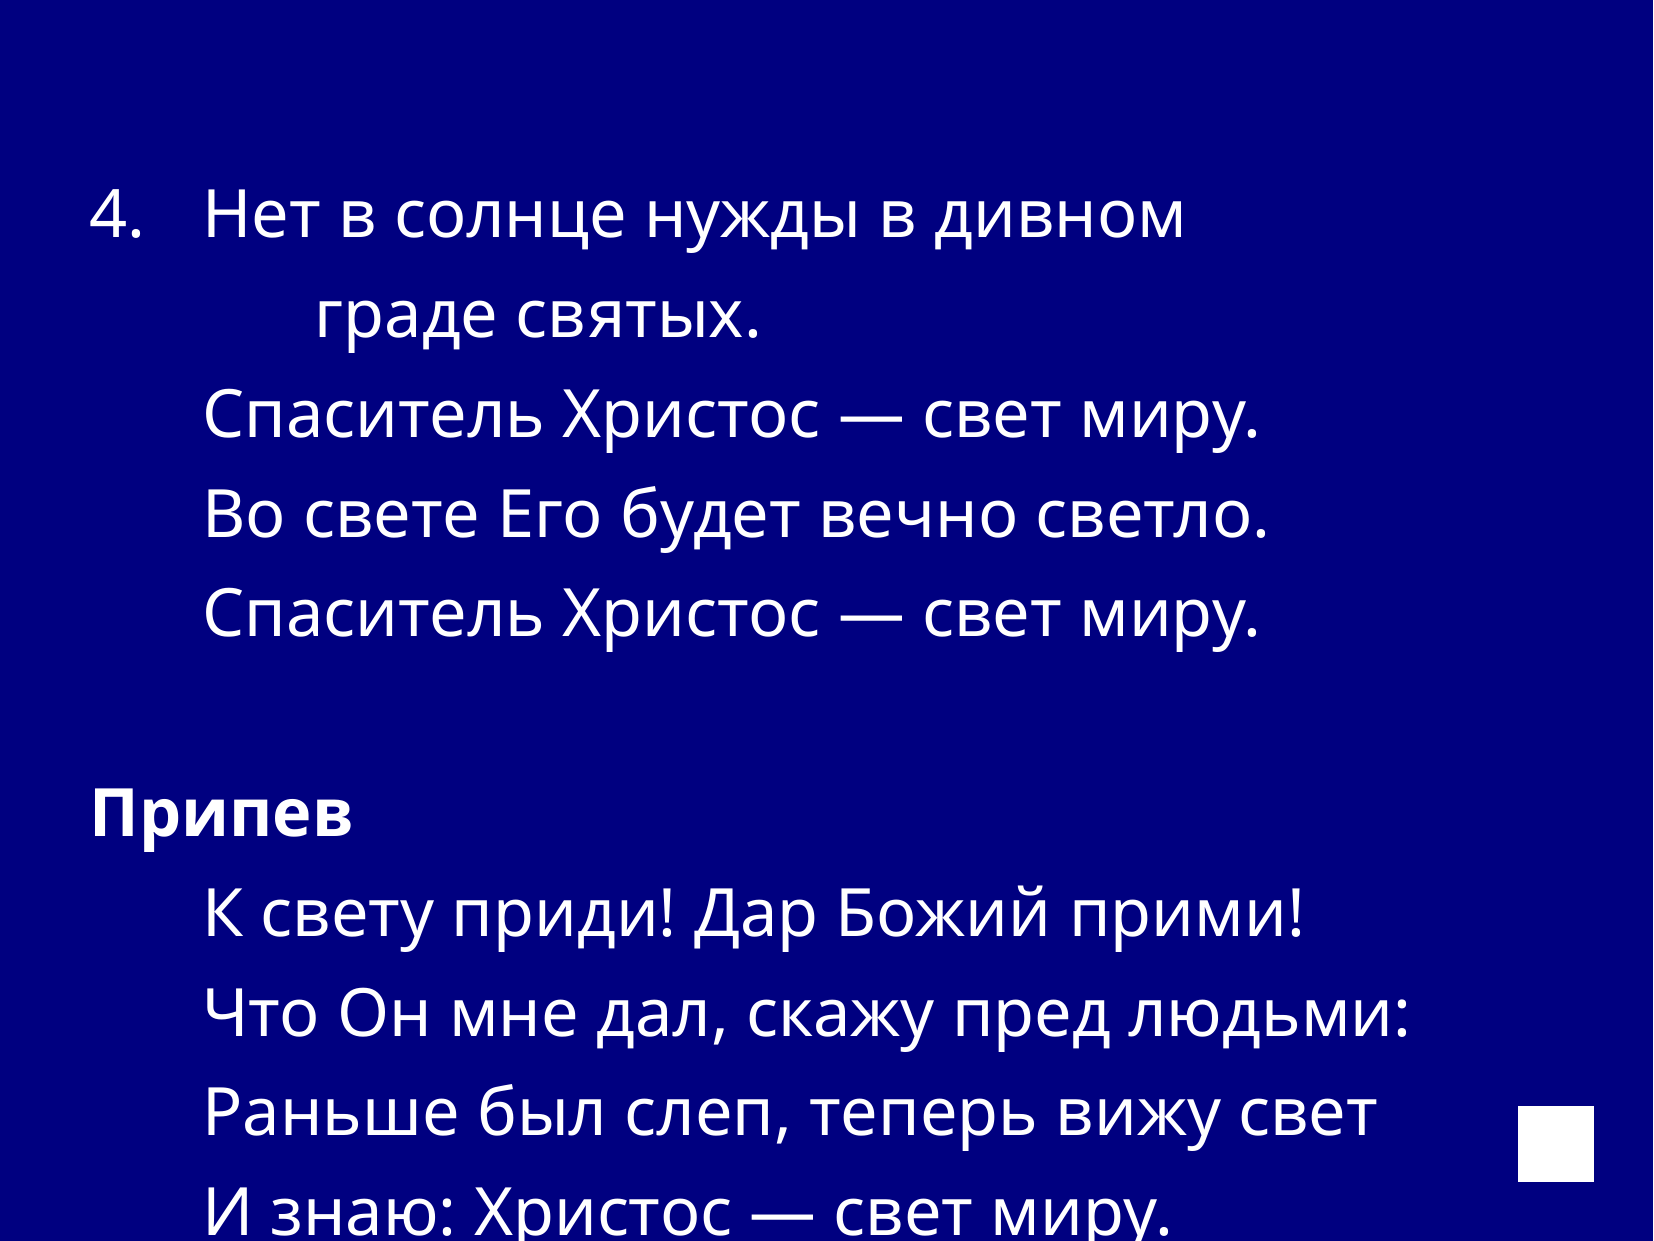

4.	Нет в солнце нужды в дивном
		граде святых.
	Спаситель Христос — свет миру.
	Во свете Его будет вечно светло.
	Спаситель Христос — свет миру.
Припев
	К свету приди! Дар Божий прими!
	Что Он мне дал, скажу пред людьми:
	Раньше был слеп, теперь вижу свет
	И знаю: Христос — свет миру.